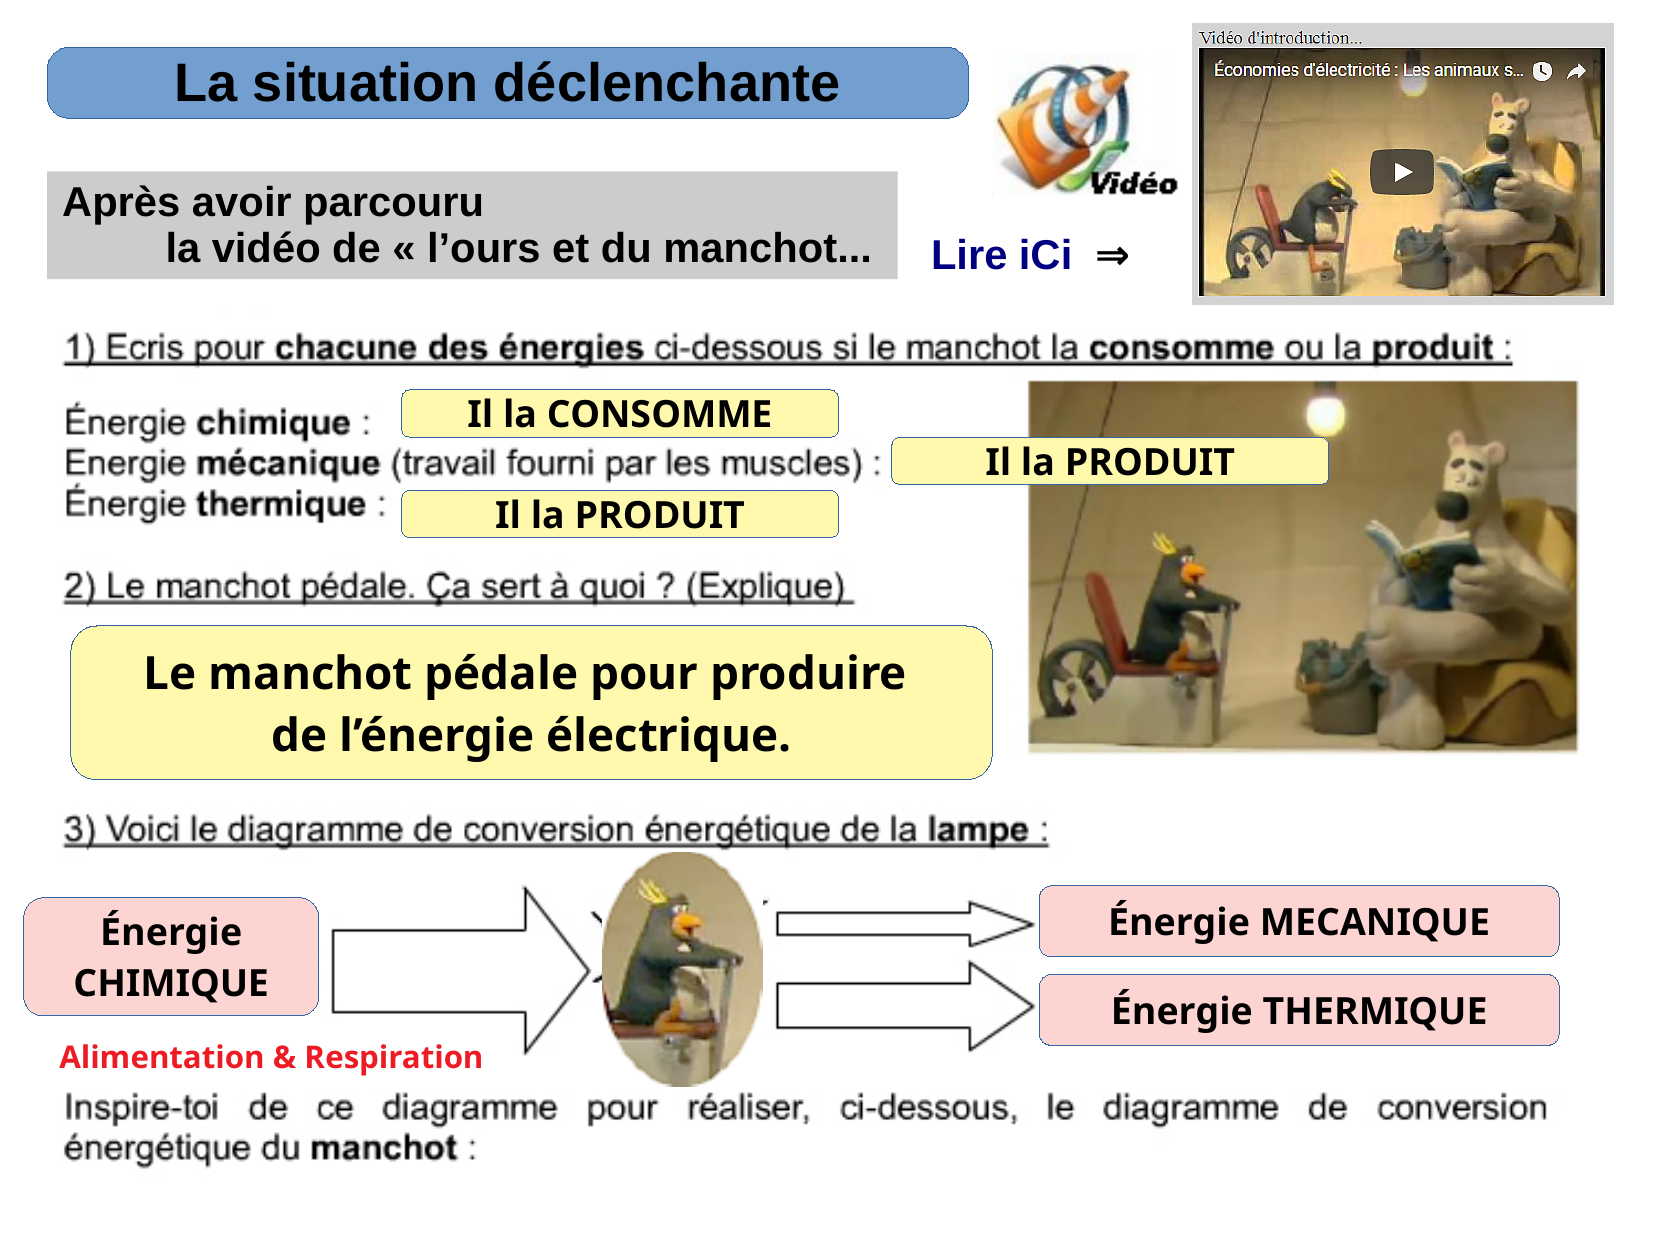

La situation déclenchante
Après avoir parcouru
 la vidéo de « l’ours et du manchot...
Lire iCi ⇒
Il la CONSOMME
Il la PRODUIT
Il la PRODUIT
Le manchot pédale pour produire
de l’énergie électrique.
Énergie MECANIQUE
Énergie
CHIMIQUE
Énergie THERMIQUE
Alimentation & Respiration